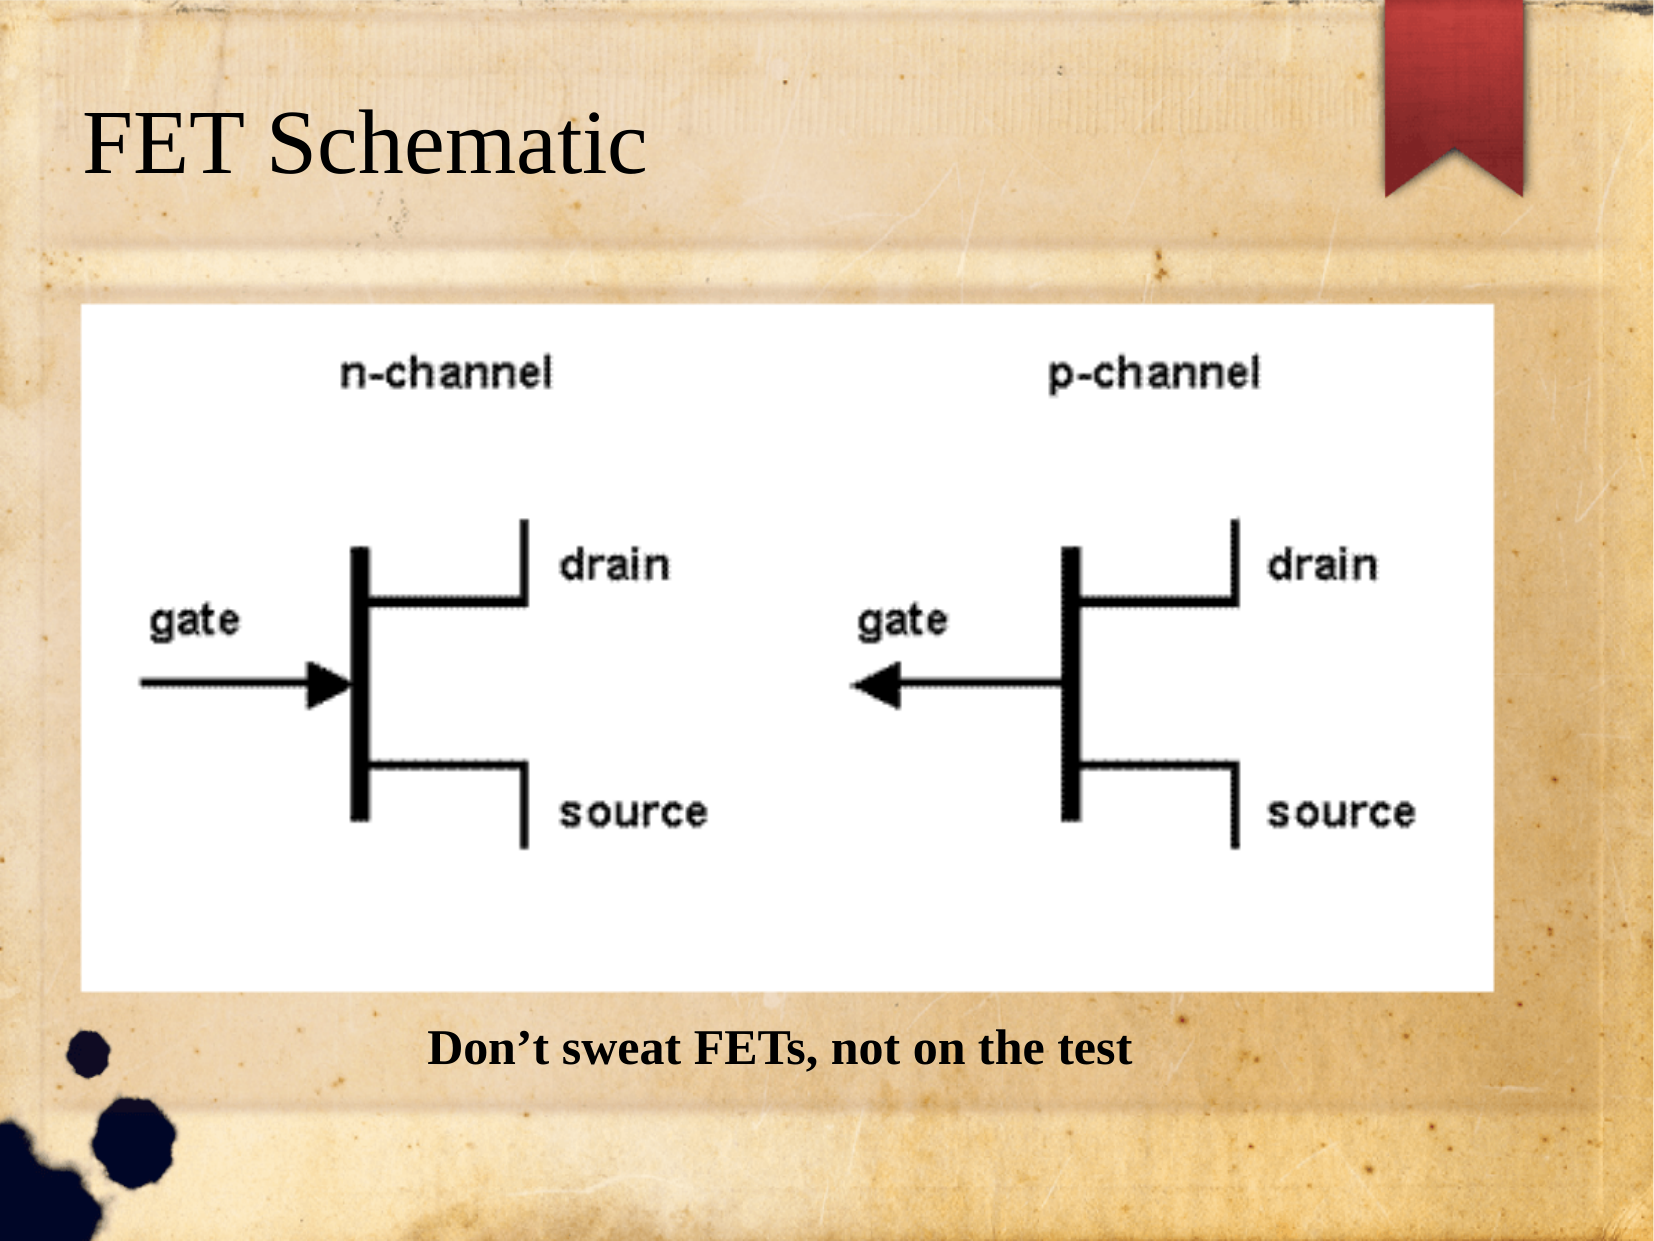

# FET Schematic
Don’t sweat FETs, not on the test